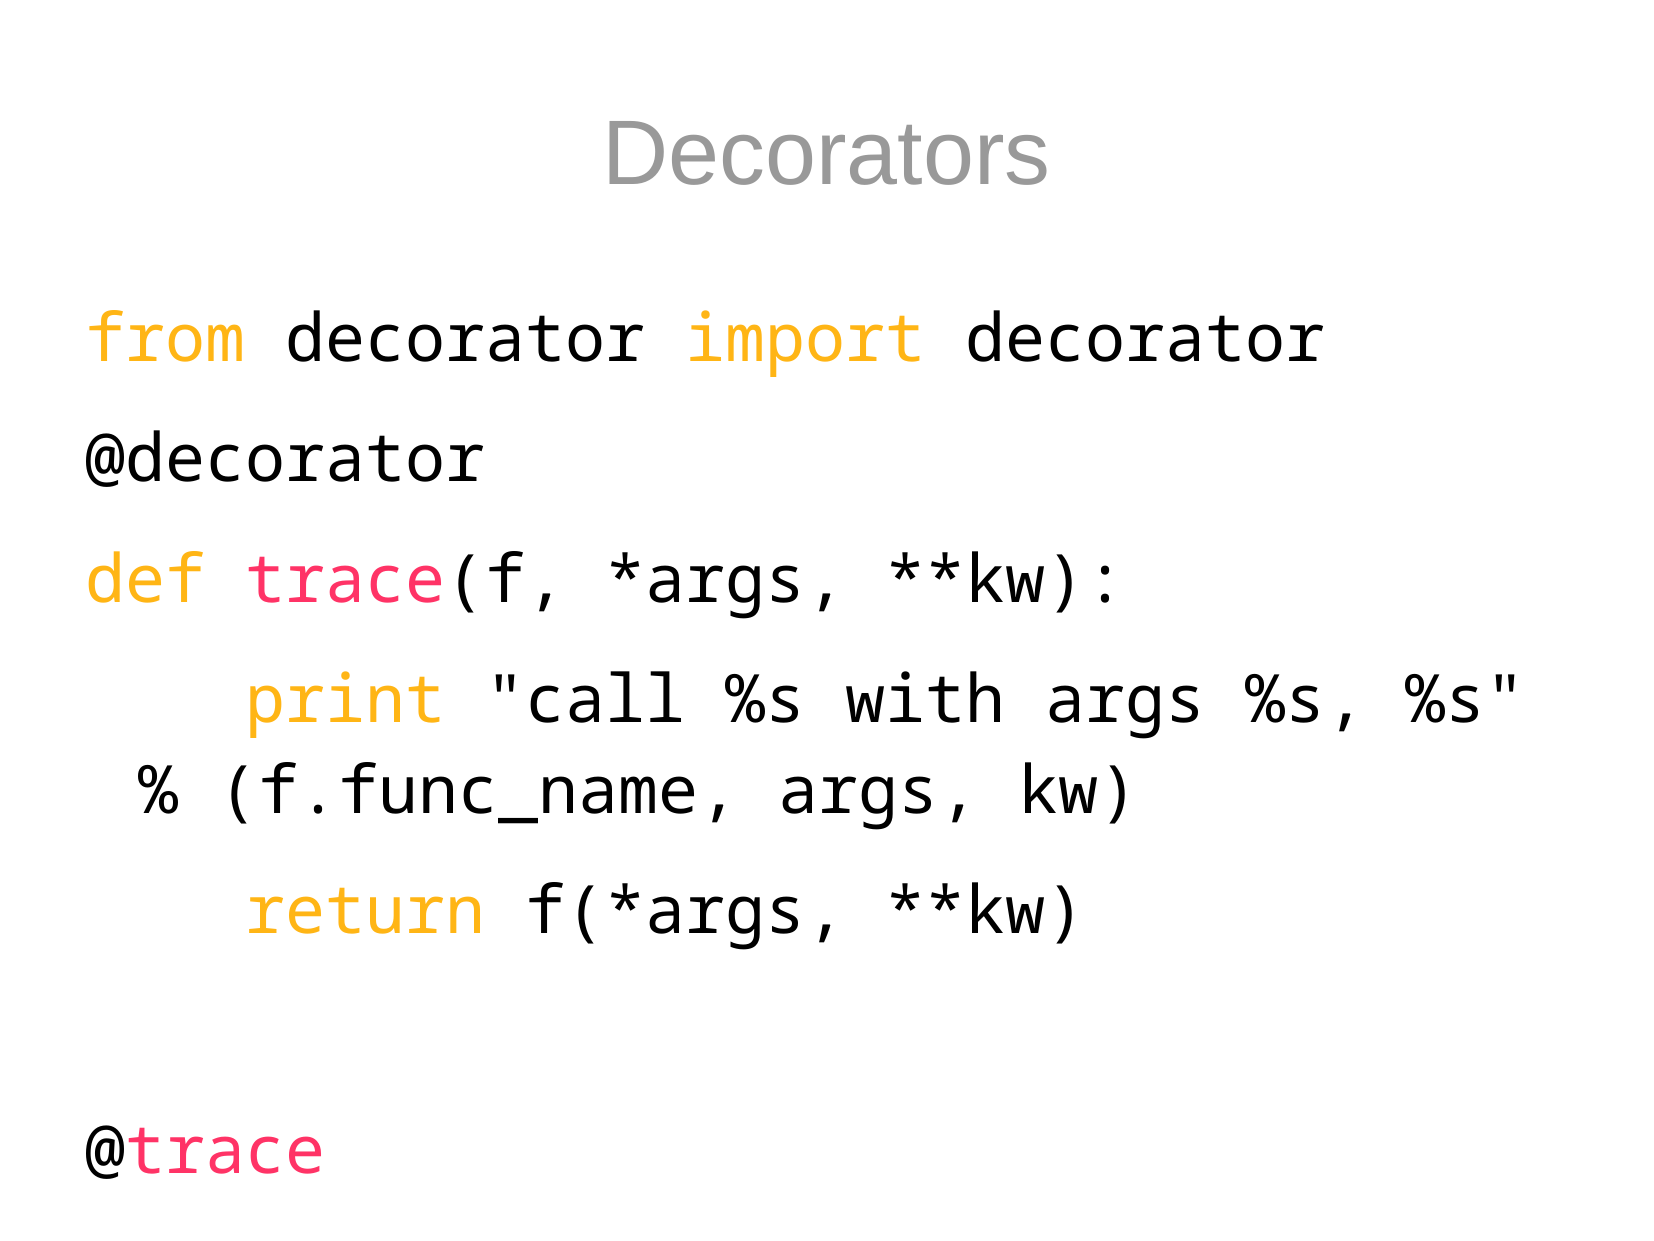

Decorators
# from decorator import decorator
@decorator
def trace(f, *args, **kw):
 print "call %s with args %s, %s" % (f.func_name, args, kw)
 return f(*args, **kw)
@trace
def buggy_function(a, b, c)